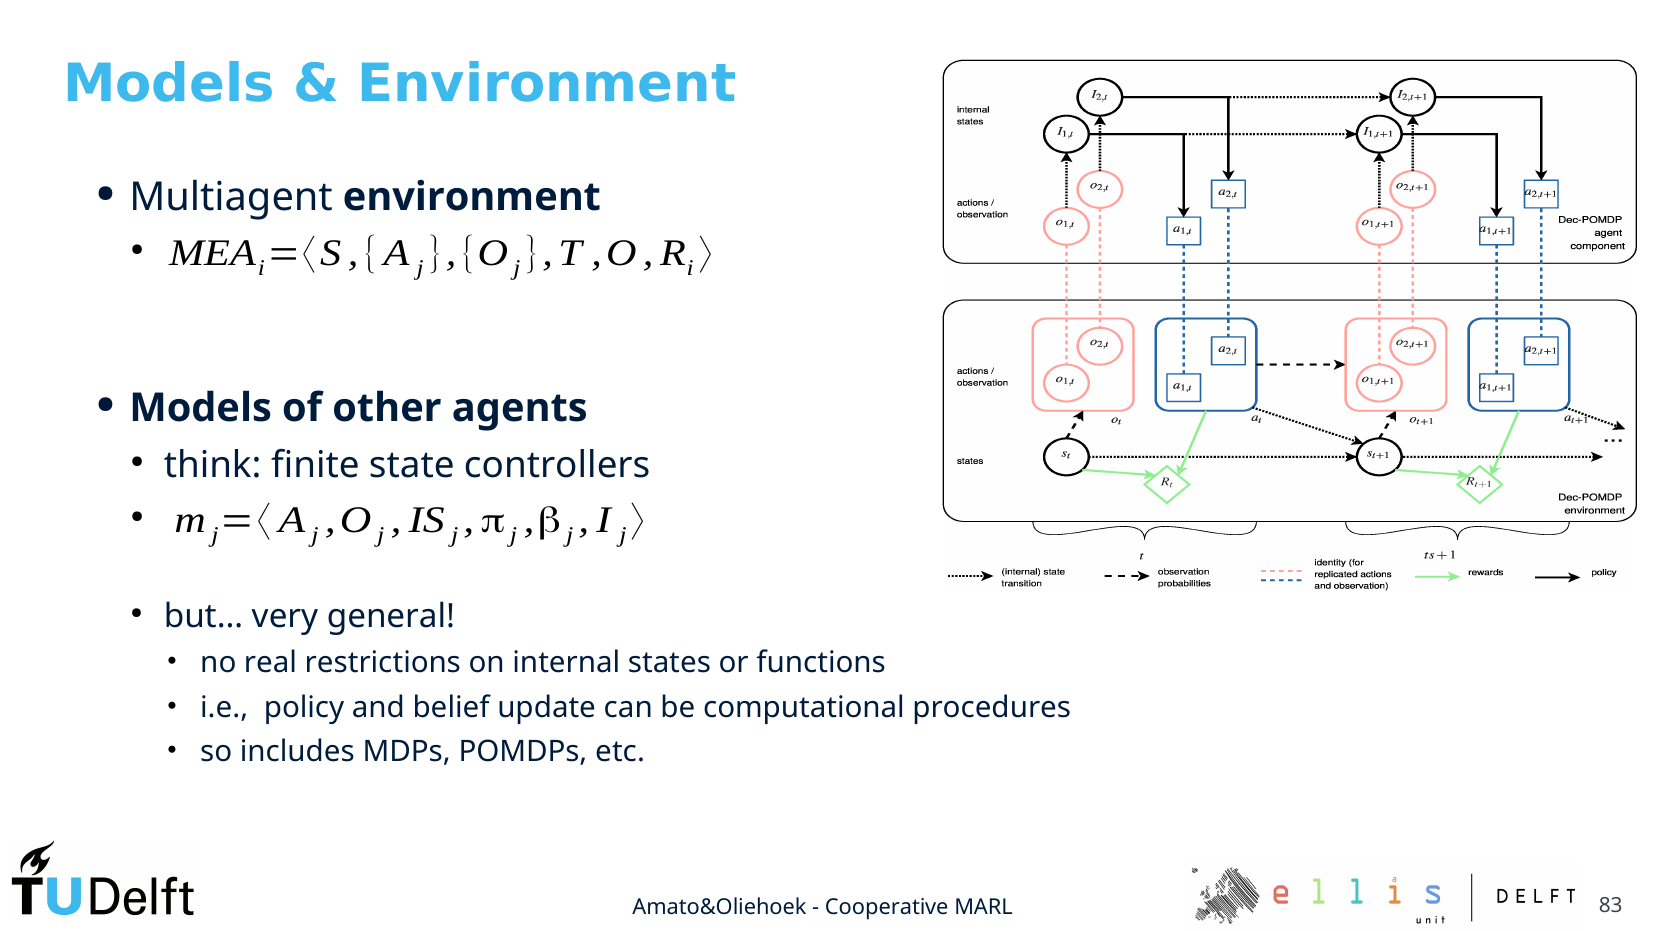

# Models & Environment
Multiagent environment
Models of other agents
think: finite state controllers
but… very general!
no real restrictions on internal states or functions
i.e., policy and belief update can be computational procedures
so includes MDPs, POMDPs, etc.
Amato&Oliehoek - Cooperative MARL